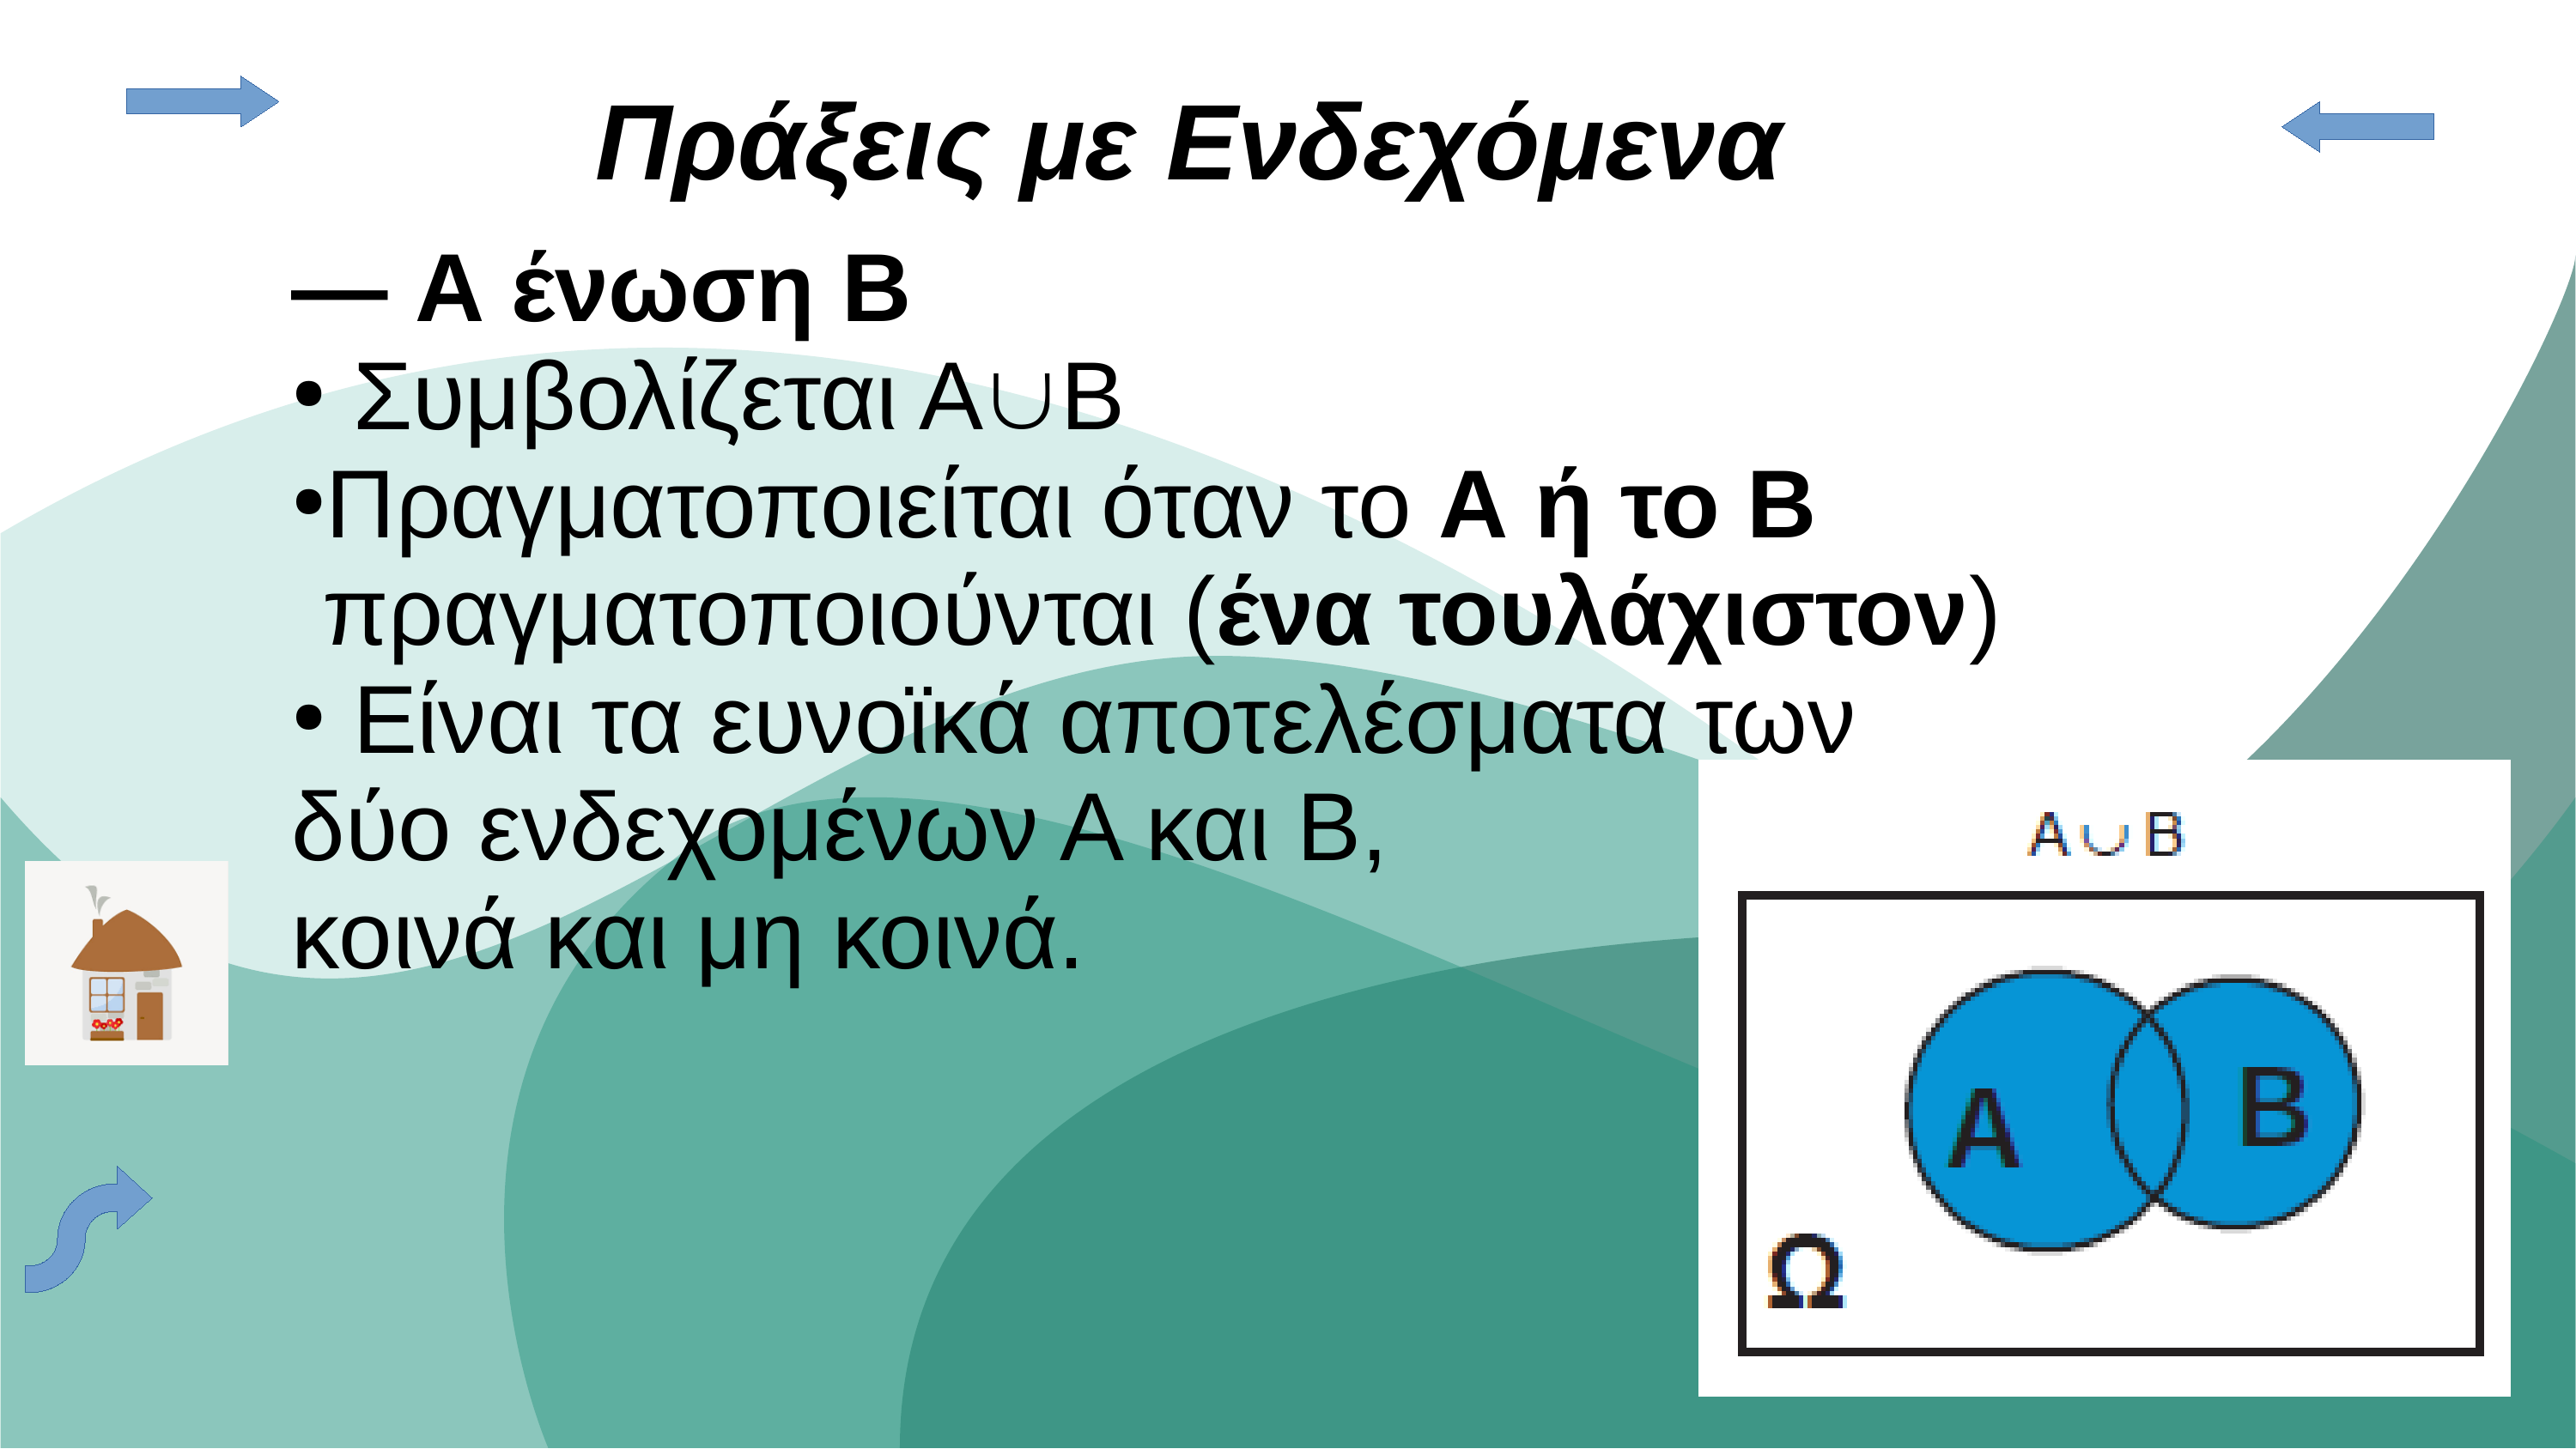

Πράξεις με Ενδεχόμενα
— Α ένωση Β
 Συμβολίζεται ΑΒ
Πραγματοποιείται όταν το Α ή το Β πραγματοποιούνται (ένα τουλάχιστον)
 Είναι τα ευνοϊκά αποτελέσματα των
δύο ενδεχομένων Α και Β,
κοινά και μη κοινά.